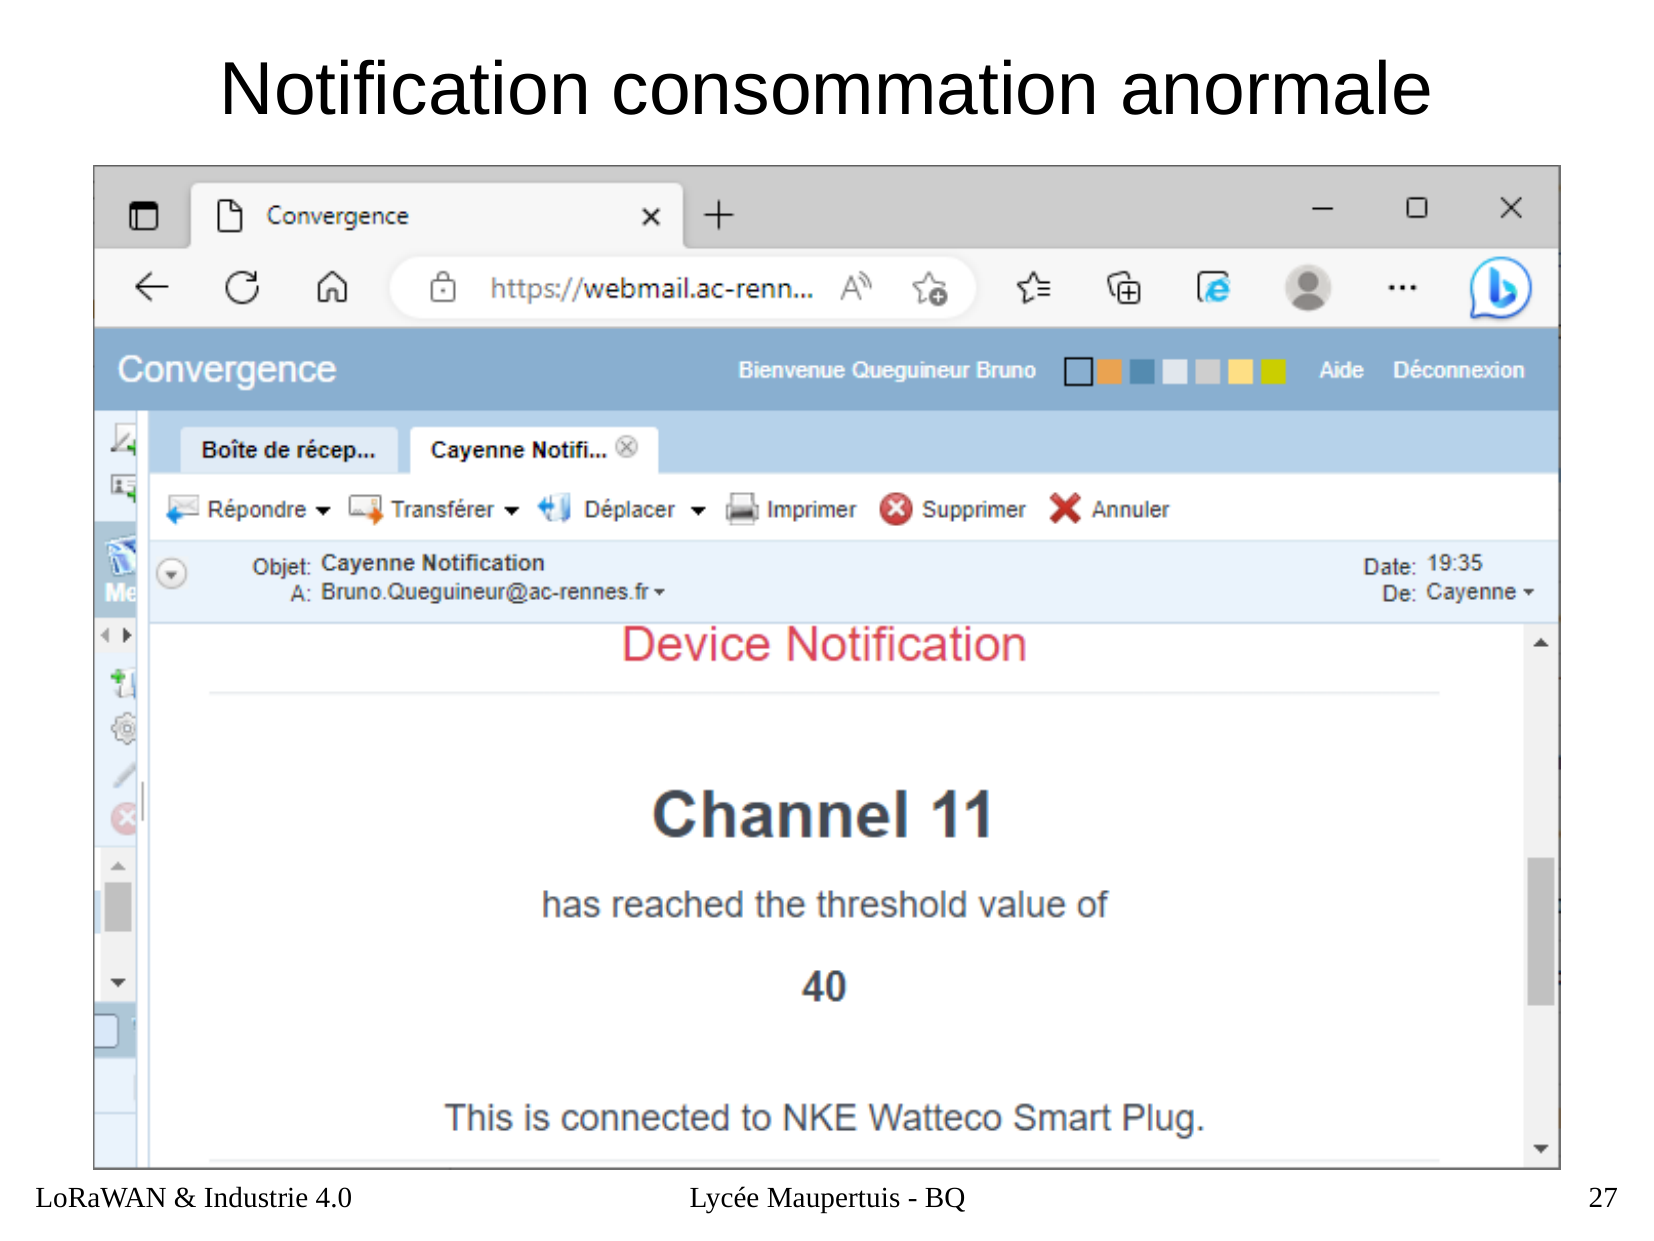

# Notification consommation anormale
LoRaWAN & Industrie 4.0
Lycée Maupertuis - BQ
27